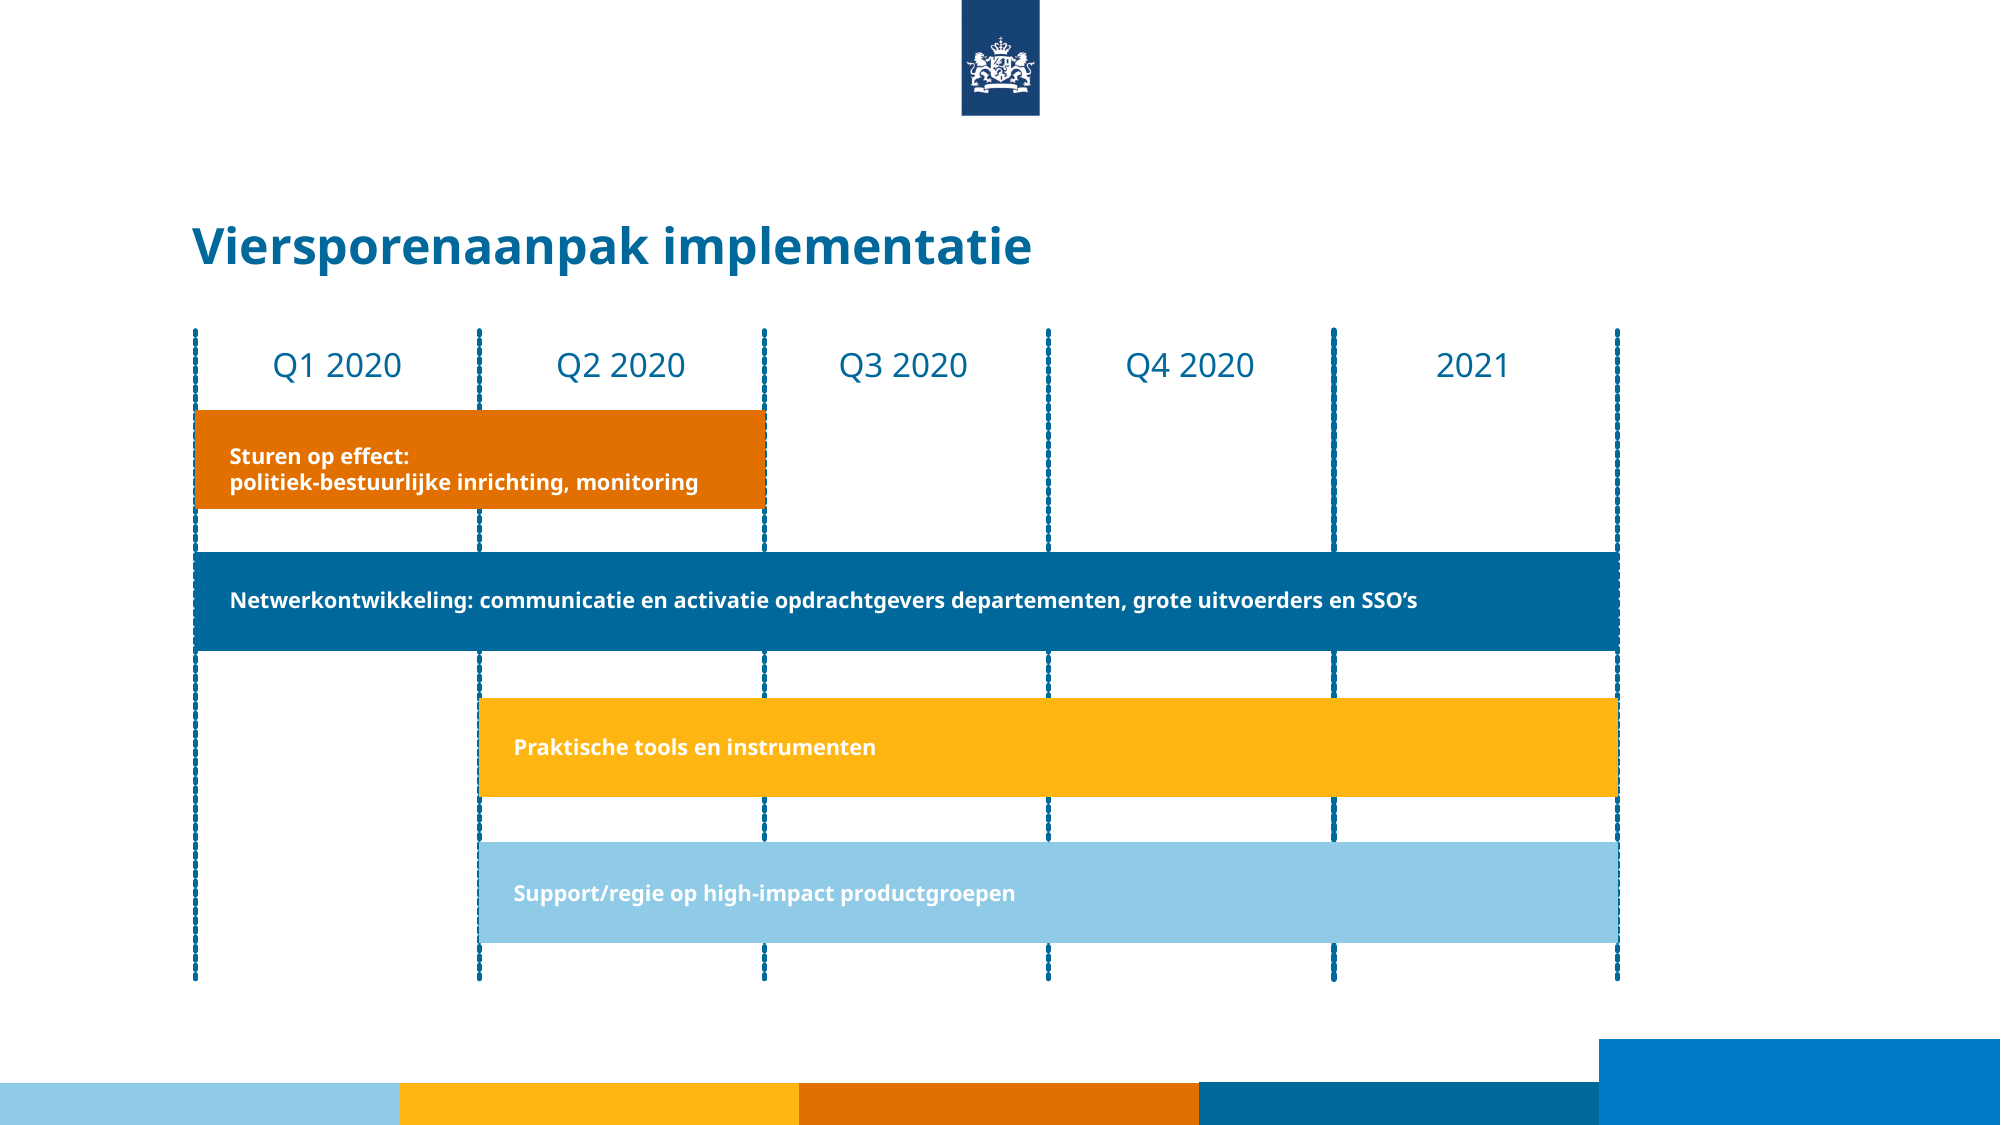

Viersporenaanpak implementatie
Q1 2020
Q2 2020
Q3 2020
Q4 2020
2021
Sturen op effect:
politiek-bestuurlijke inrichting, monitoring
Netwerkontwikkeling: communicatie en activatie opdrachtgevers departementen, grote uitvoerders en SSO’s
Praktische tools en instrumenten
Support/regie op high-impact productgroepen